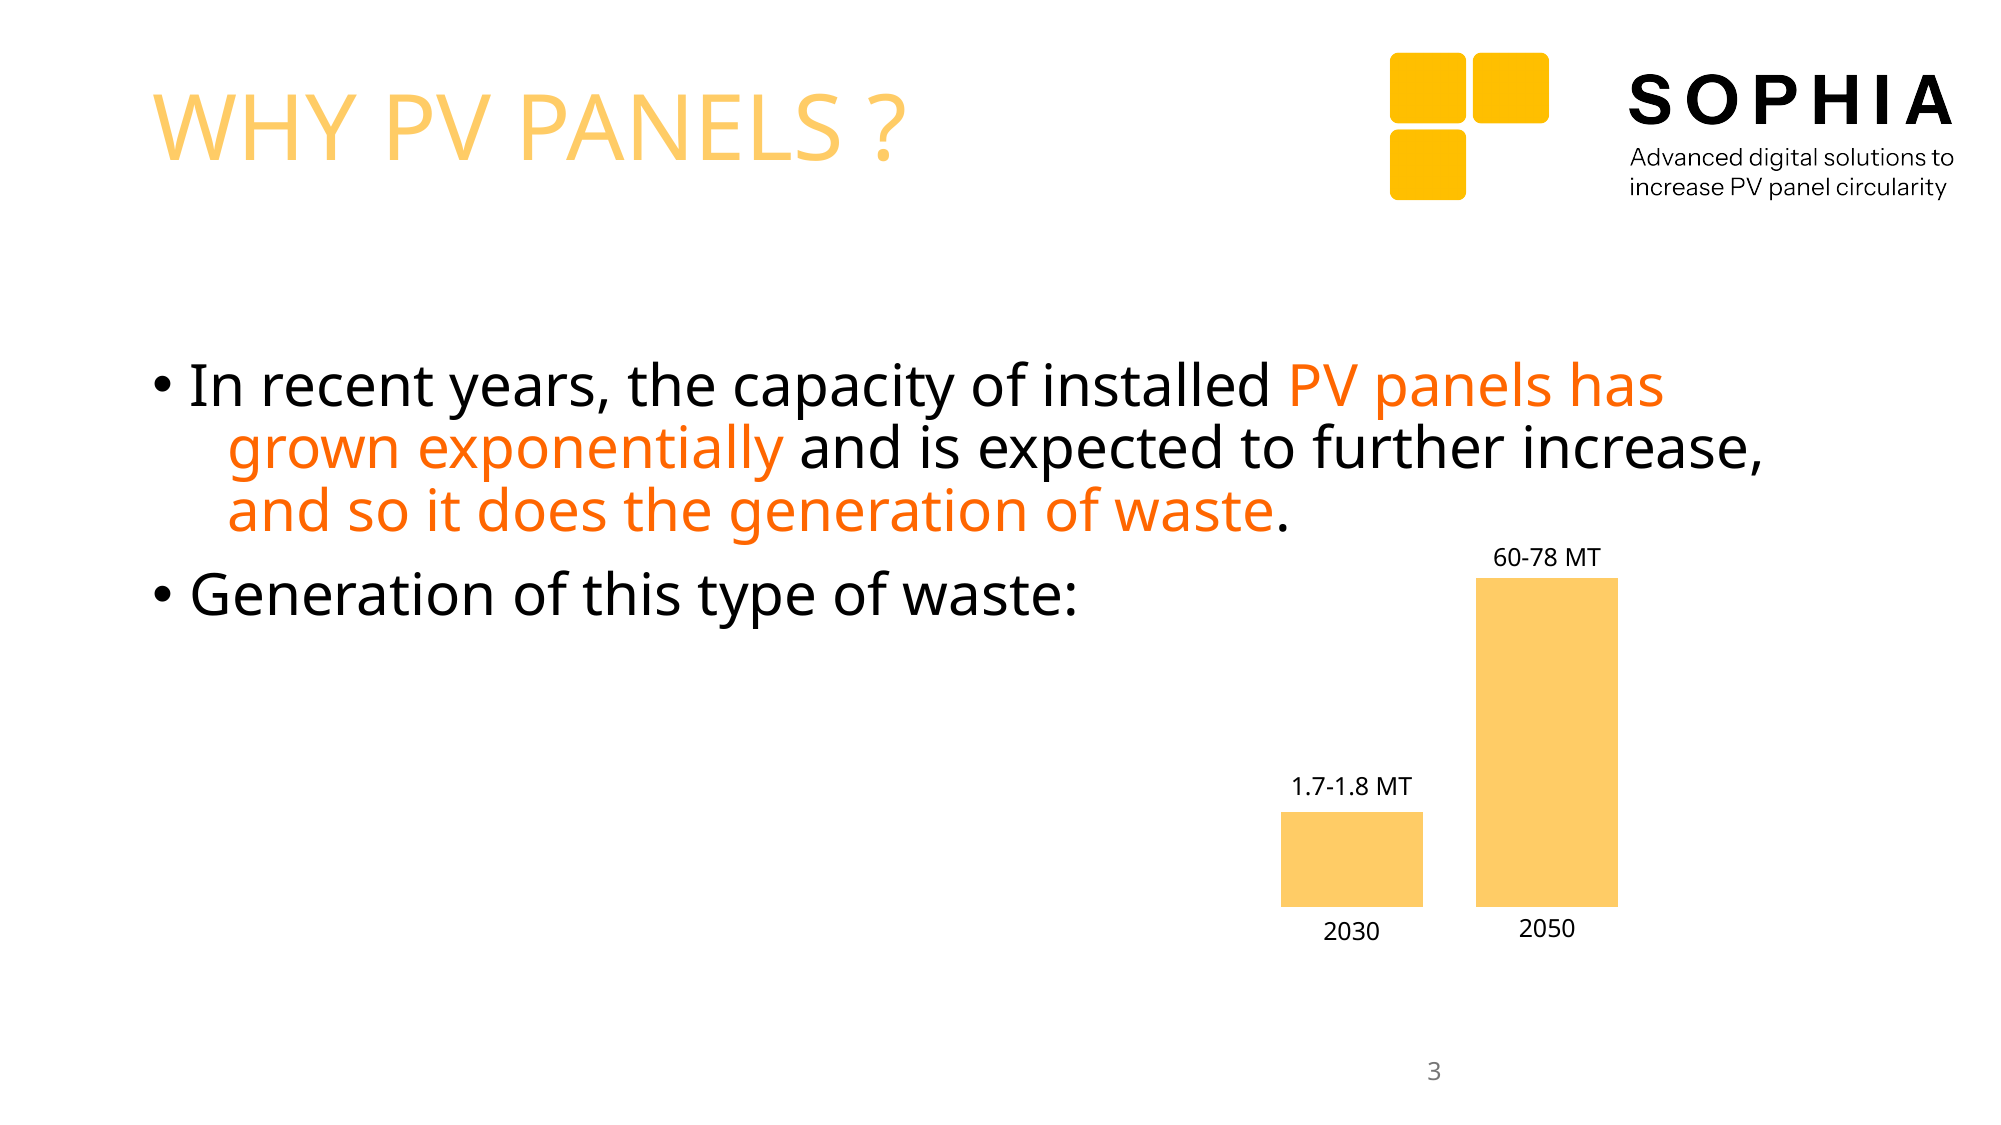

# WHY PV PANELS ?
In recent years, the capacity of installed PV panels has grown exponentially and is expected to further increase, and so it does the generation of waste.
Generation of this type of waste:
60-78 MT
1.7-1.8 MT
2050
2030